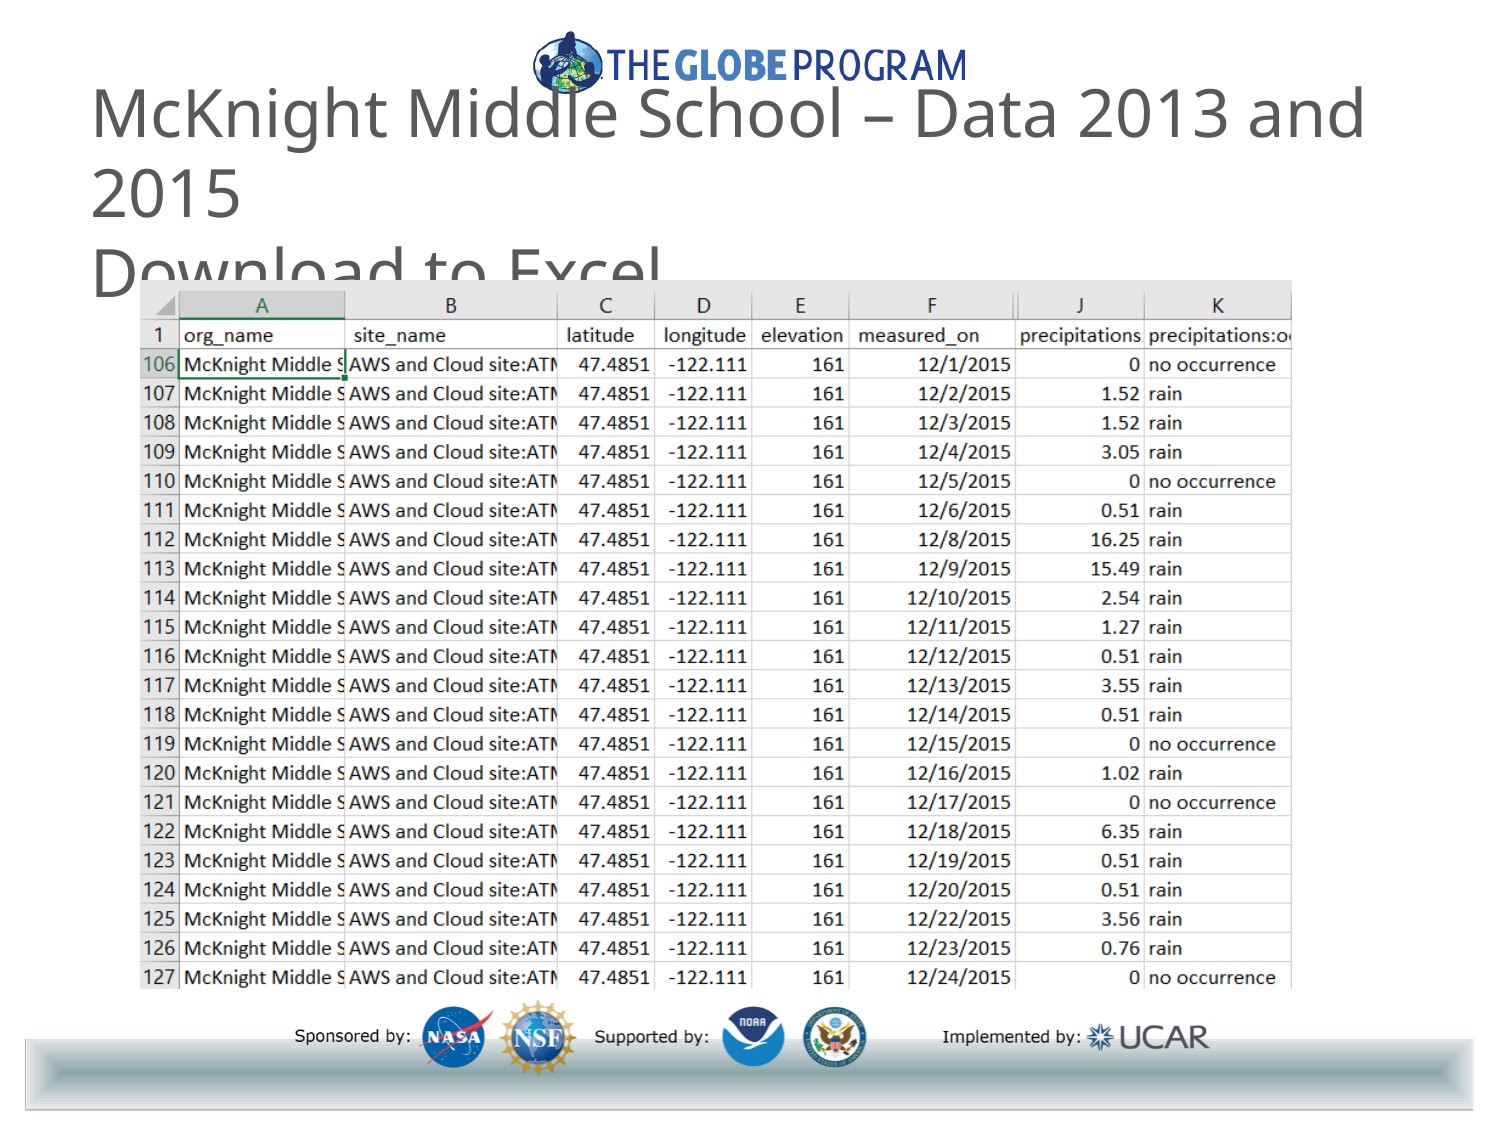

# McKnight Middle School – Data 2013 and 2015 Download to Excel